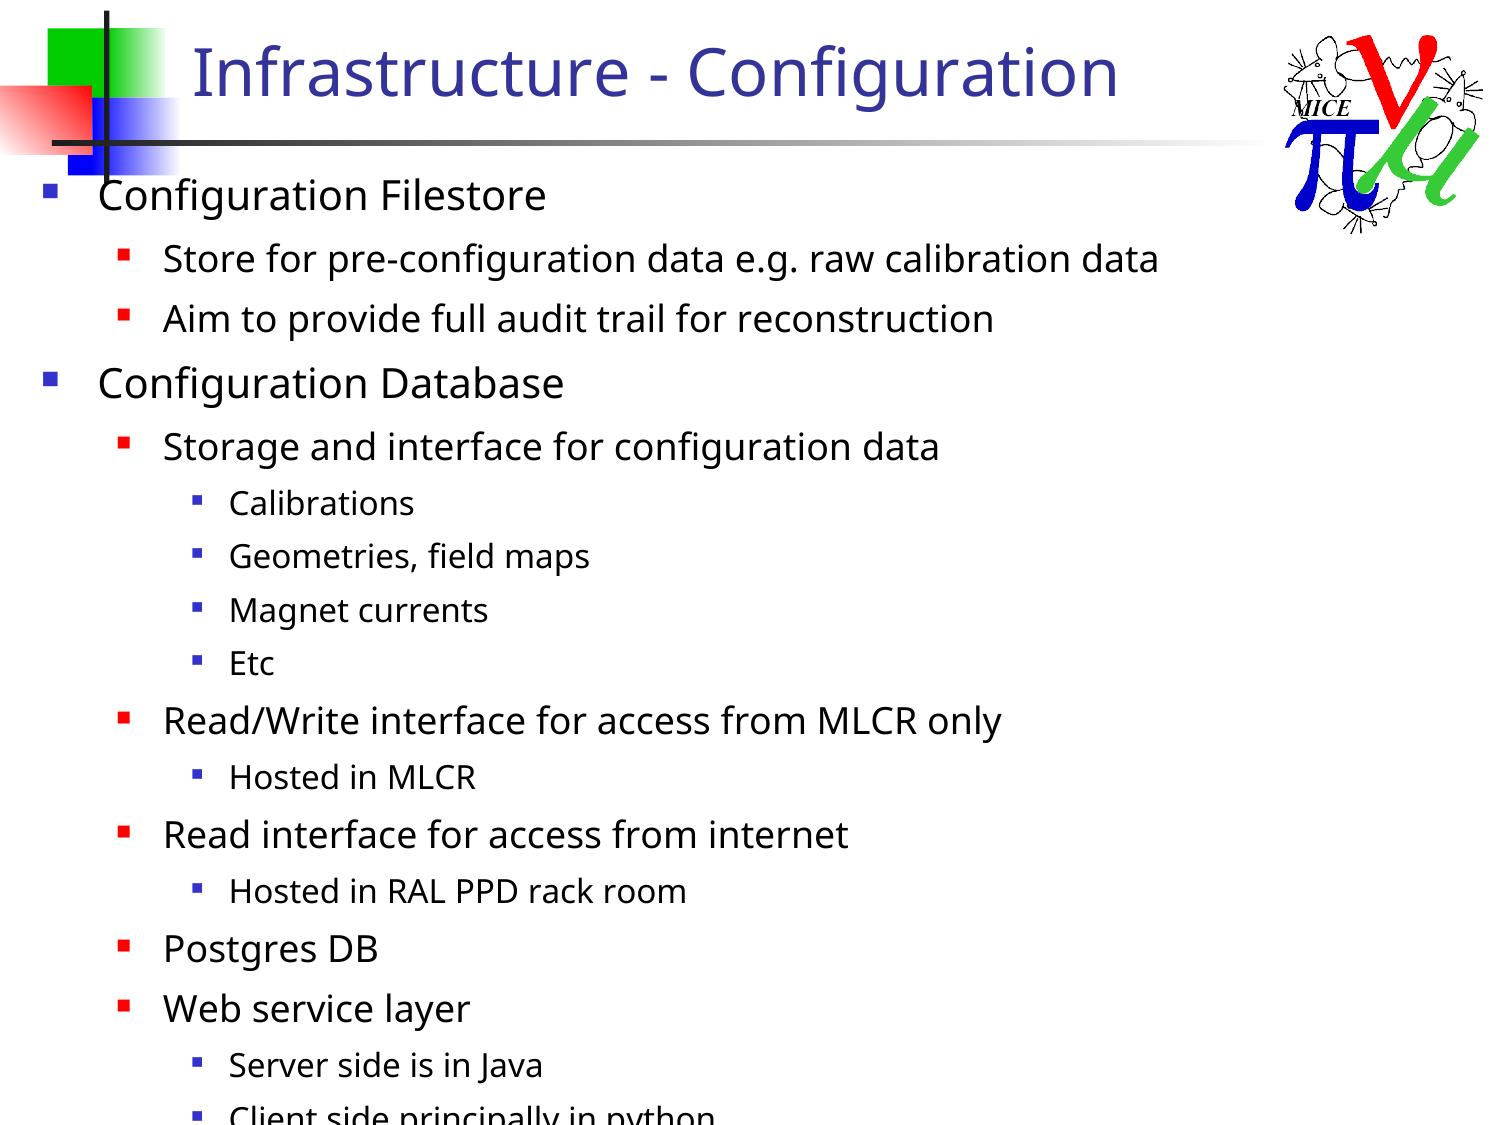

# Infrastructure - Configuration
Configuration Filestore
Store for pre-configuration data e.g. raw calibration data
Aim to provide full audit trail for reconstruction
Configuration Database
Storage and interface for configuration data
Calibrations
Geometries, field maps
Magnet currents
Etc
Read/Write interface for access from MLCR only
Hosted in MLCR
Read interface for access from internet
Hosted in RAL PPD rack room
Postgres DB
Web service layer
Server side is in Java
Client side principally in python
Developing interfaces in C for Controls and Monitoring interface
Web based GUI for physics analysis users